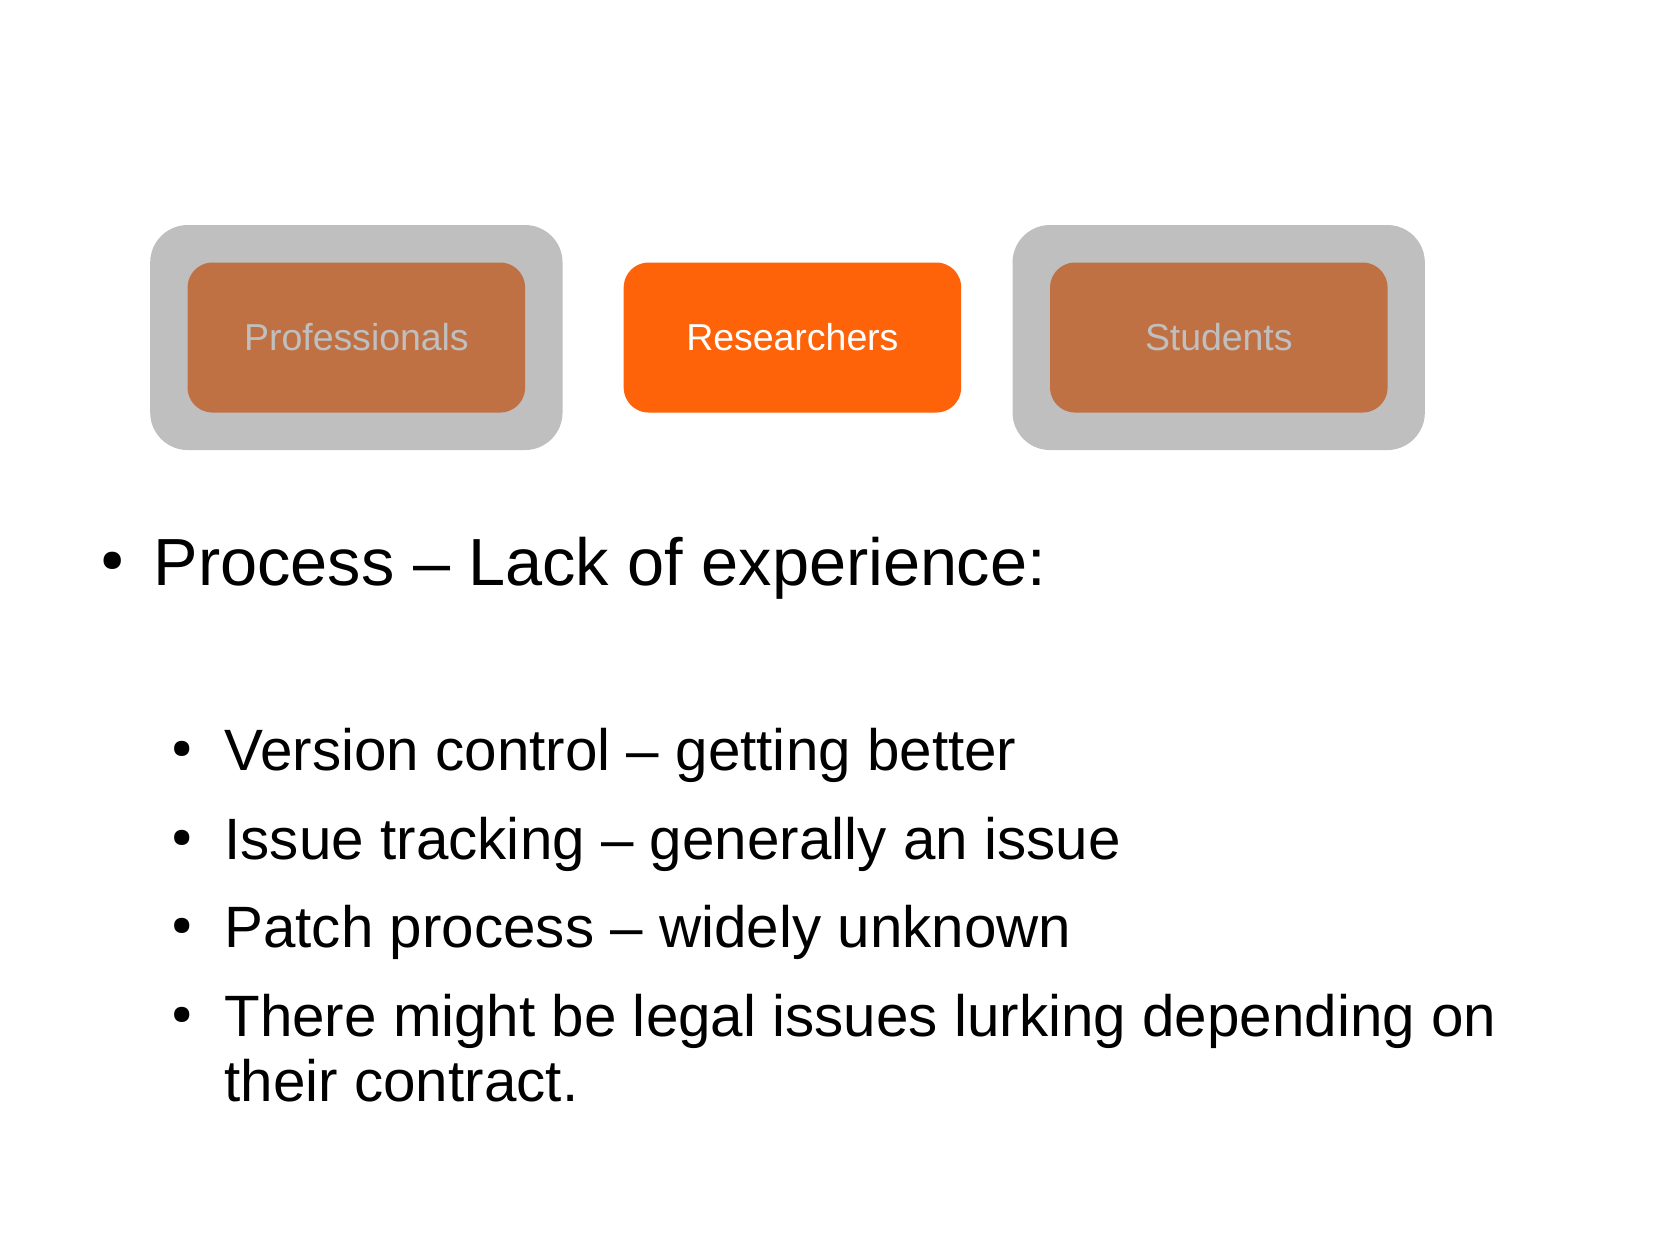

Professionals
Researchers
Students
# Process – Lack of experience:
Version control – getting better
Issue tracking – generally an issue
Patch process – widely unknown
There might be legal issues lurking depending on their contract.